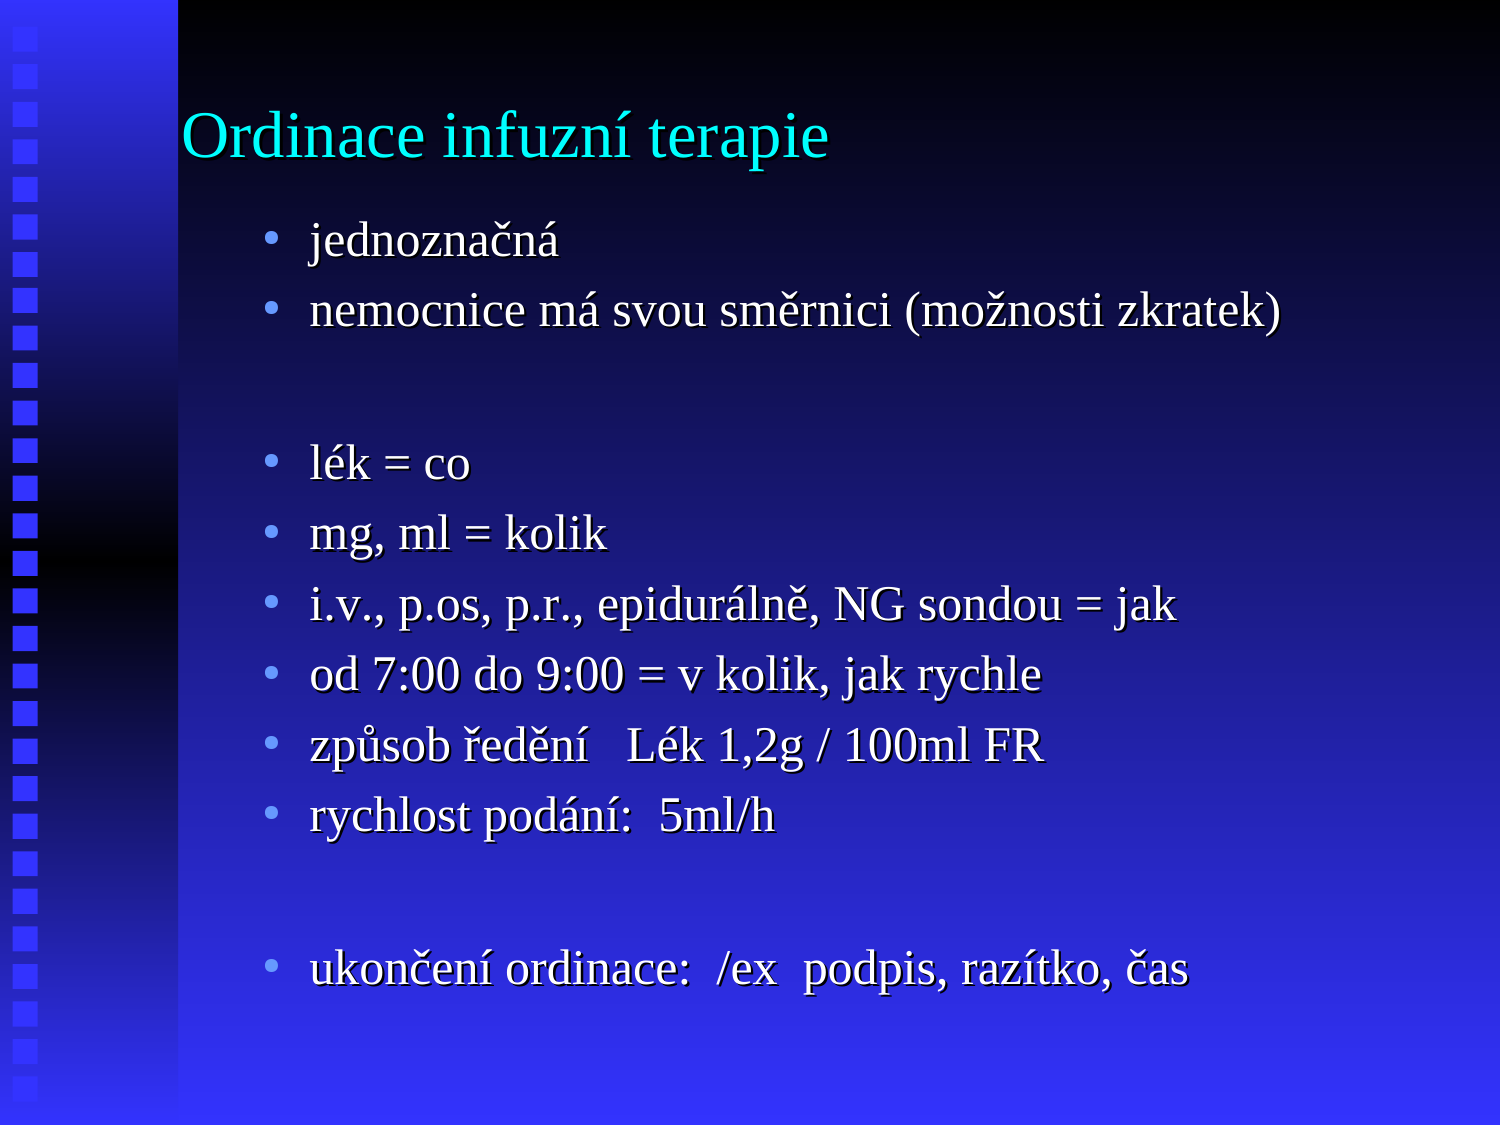

# Ordinace infuzní terapie
jednoznačná
nemocnice má svou směrnici (možnosti zkratek)
lék = co
mg, ml = kolik
i.v., p.os, p.r., epidurálně, NG sondou = jak
od 7:00 do 9:00 = v kolik, jak rychle
způsob ředění Lék 1,2g / 100ml FR
rychlost podání: 5ml/h
ukončení ordinace: /ex podpis, razítko, čas